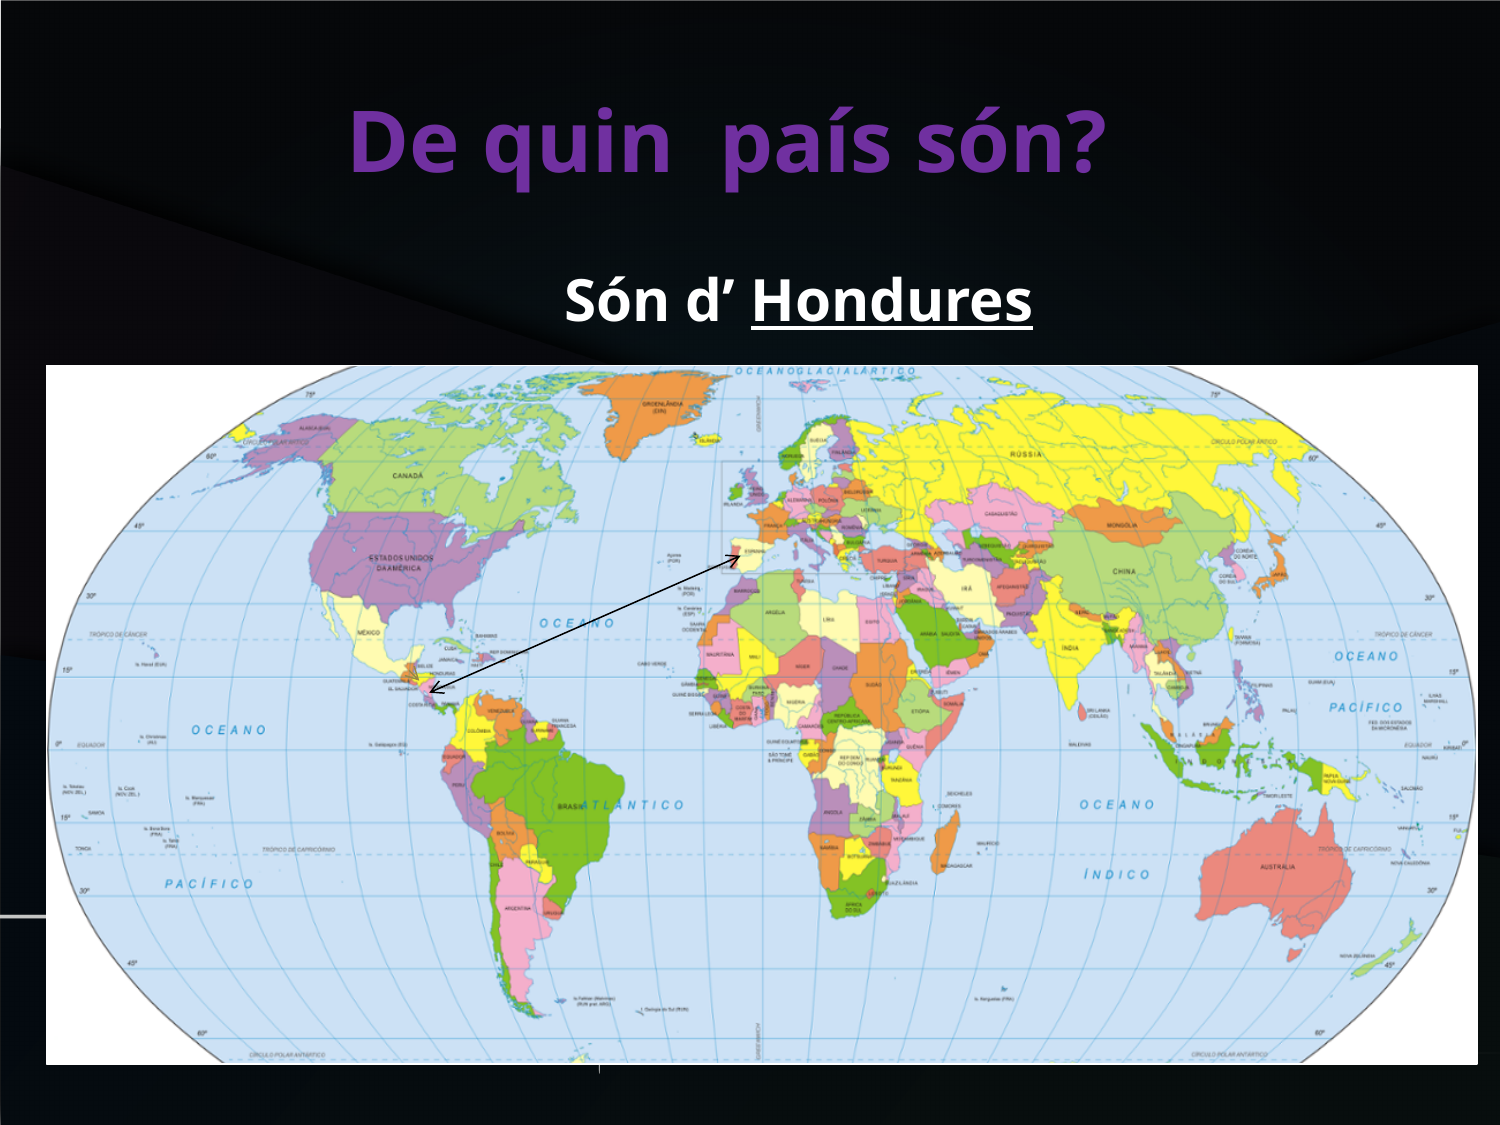

# De quin país són?
Són d’ Hondures